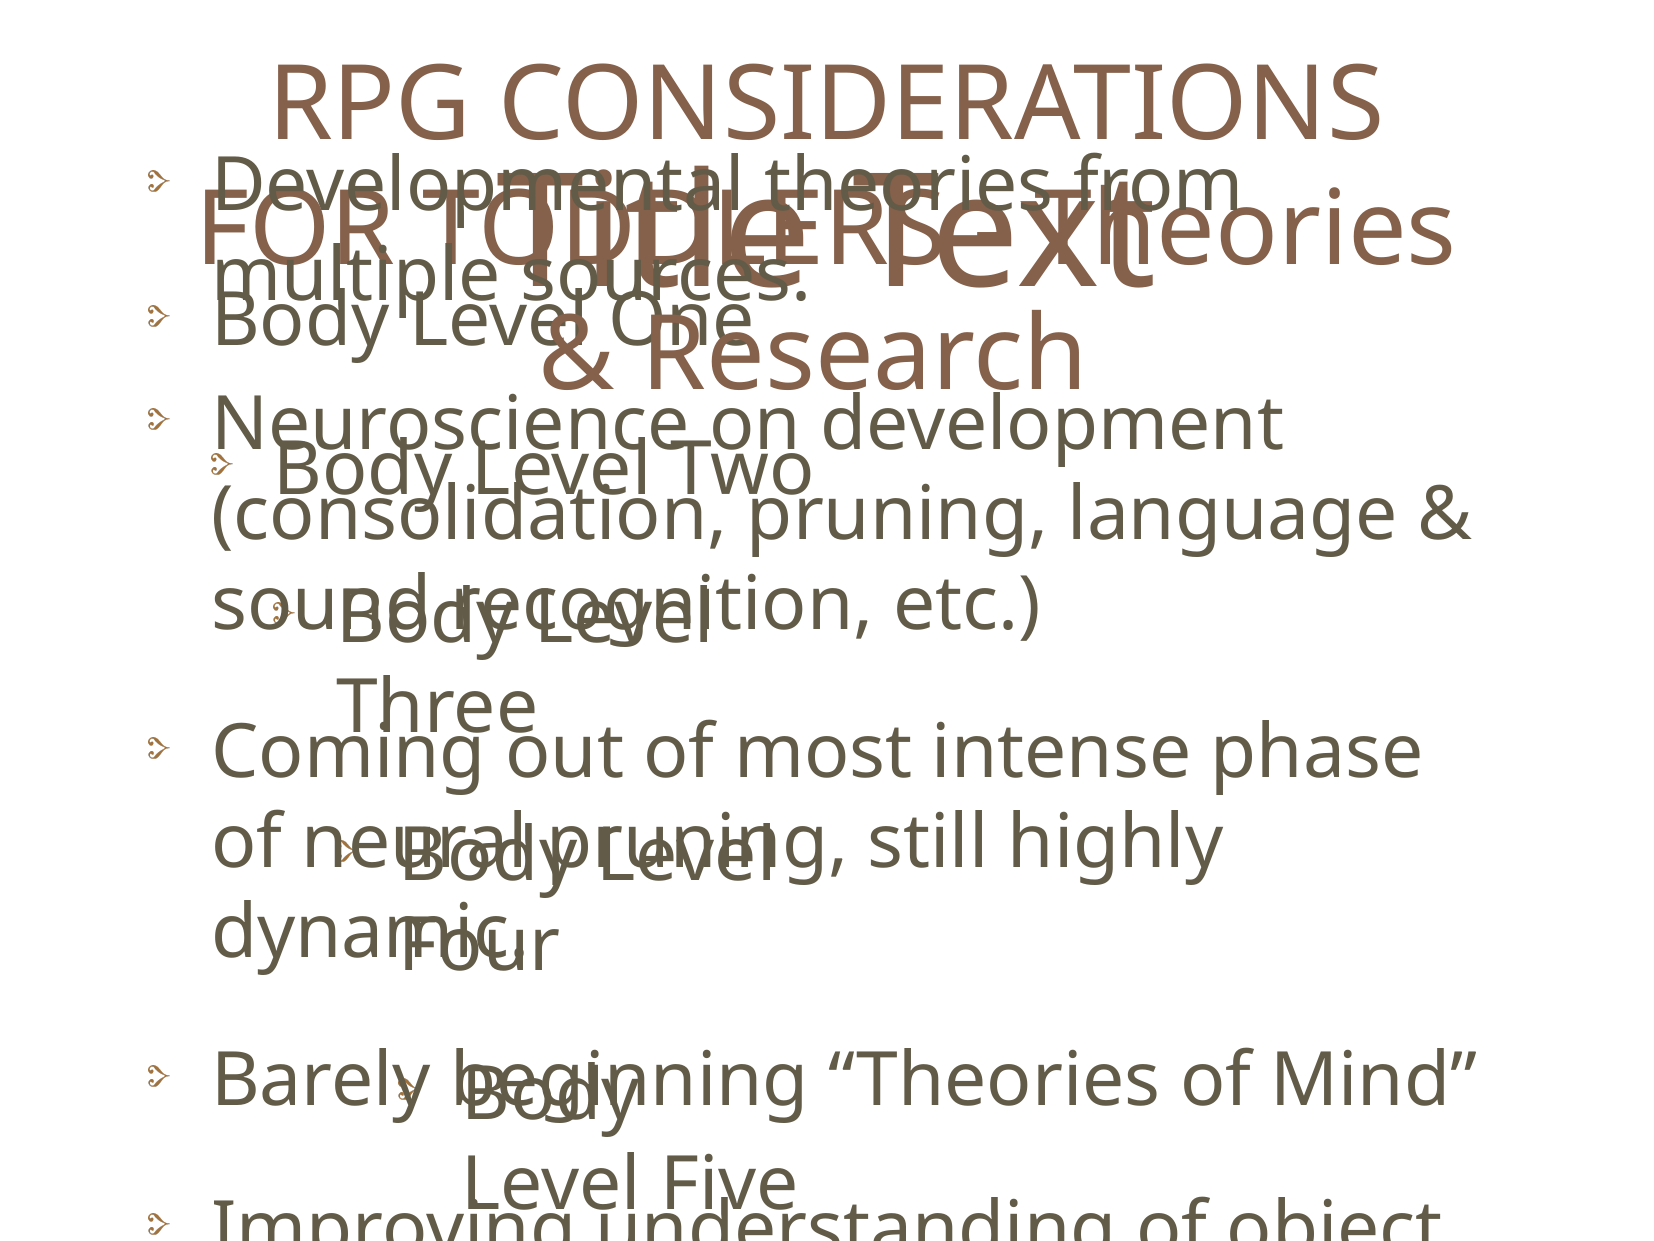

# RPG CONSIDERATIONS FOR TODDLERS - Theories & Research
Developmental theories from multiple sources.
Neuroscience on development (consolidation, pruning, language & sound recognition, etc.)
Coming out of most intense phase of neural pruning, still highly dynamic.
Barely beginning “Theories of Mind”
Improving understanding of object permanence.